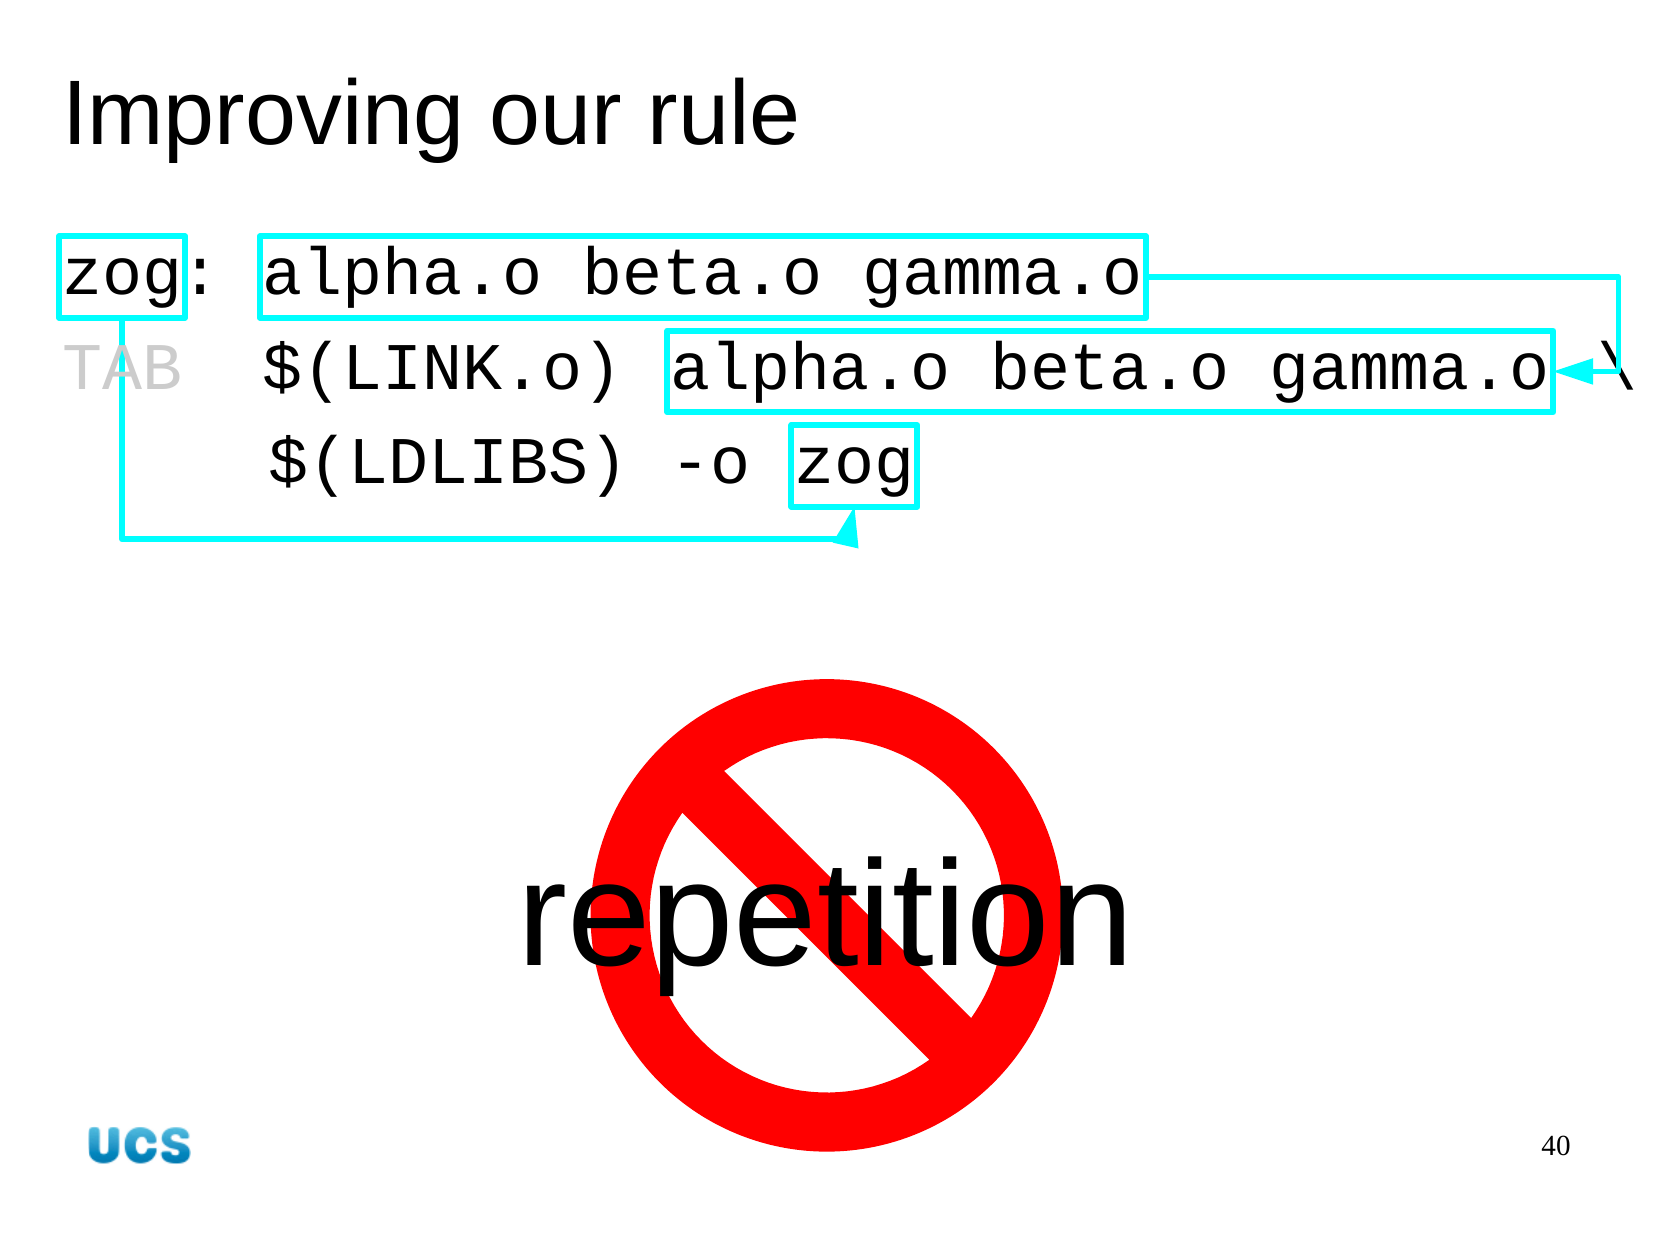

Improving our rule
zog
:
alpha.o beta.o gamma.o
TAB
$(LINK.o)
alpha.o beta.o gamma.o
\
$(LDLIBS)
-o
zog
 repetition
40